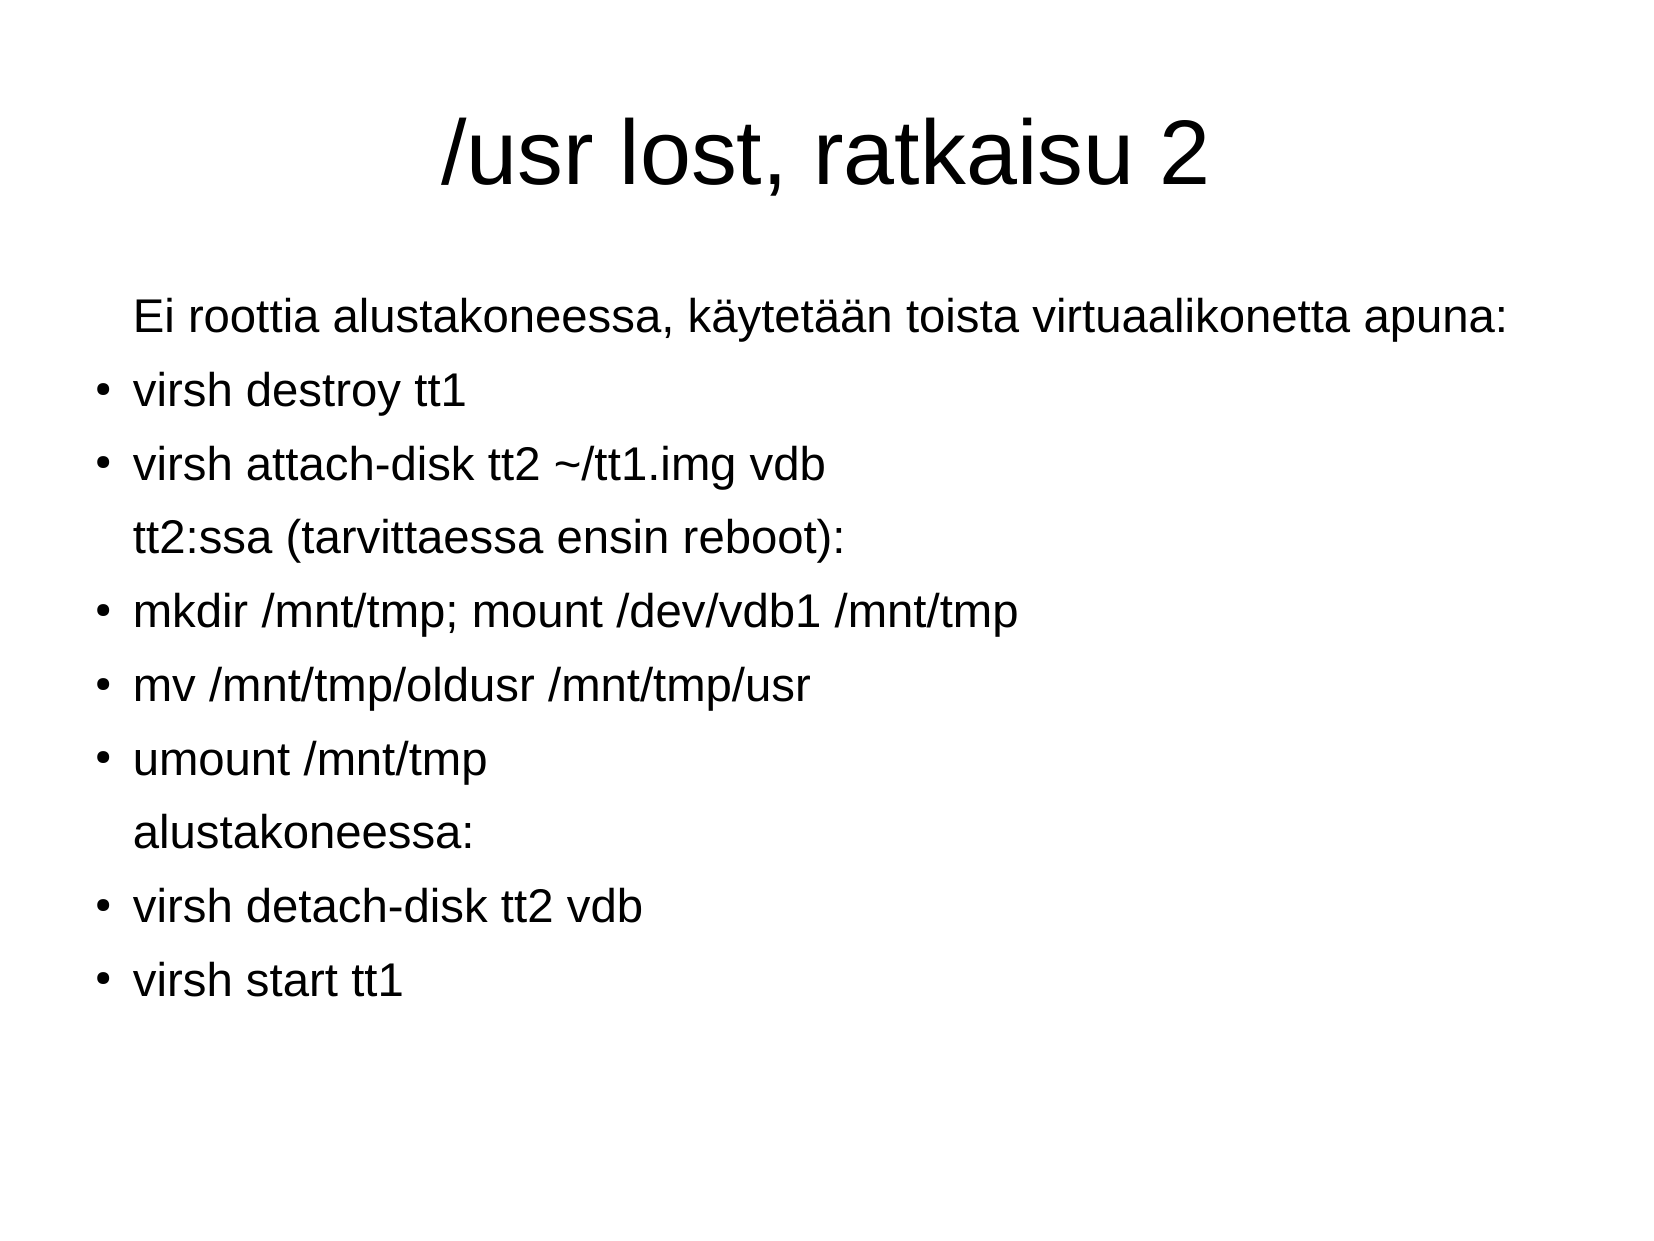

# /usr lost, ratkaisu 2
Ei roottia alustakoneessa, käytetään toista virtuaalikonetta apuna:
virsh destroy tt1
virsh attach-disk tt2 ~/tt1.img vdb
tt2:ssa (tarvittaessa ensin reboot):
mkdir /mnt/tmp; mount /dev/vdb1 /mnt/tmp
mv /mnt/tmp/oldusr /mnt/tmp/usr
umount /mnt/tmp
alustakoneessa:
virsh detach-disk tt2 vdb
virsh start tt1